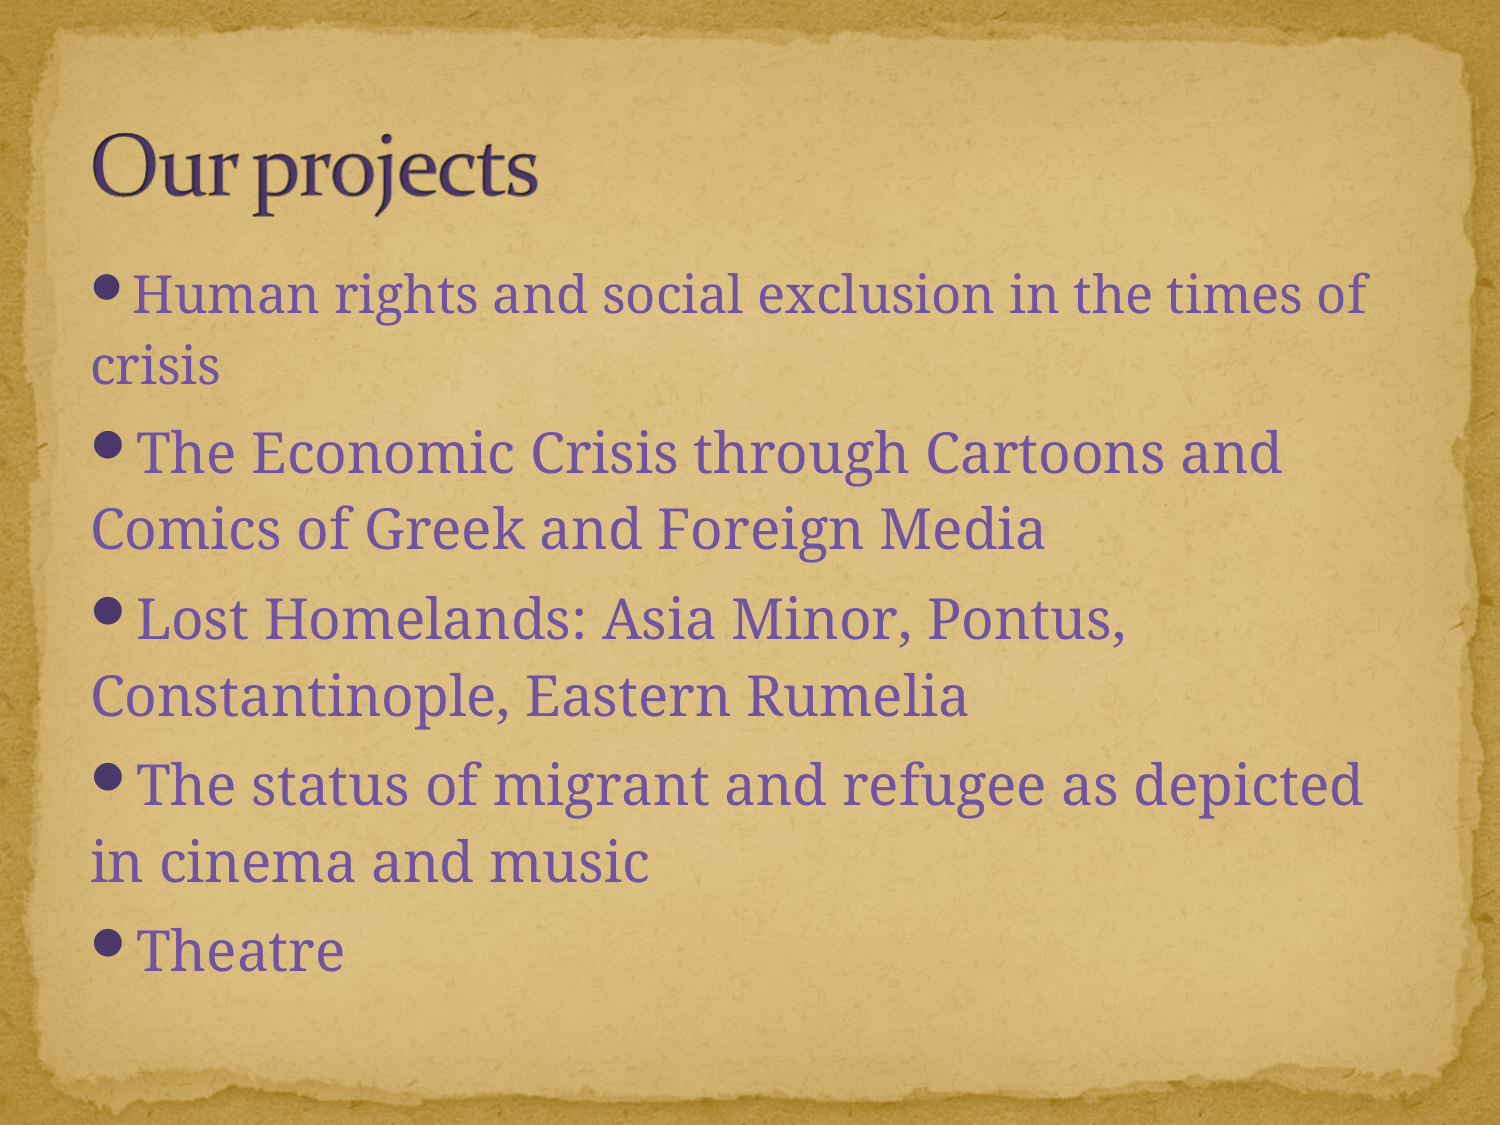

# Human rights and social exclusion in the times of crisis
The Economic Crisis through Cartoons and Comics of Greek and Foreign Media
Lost Homelands: Asia Minor, Pontus, Constantinople, Eastern Rumelia
The status of migrant and refugee as depicted in cinema and music
Theatre